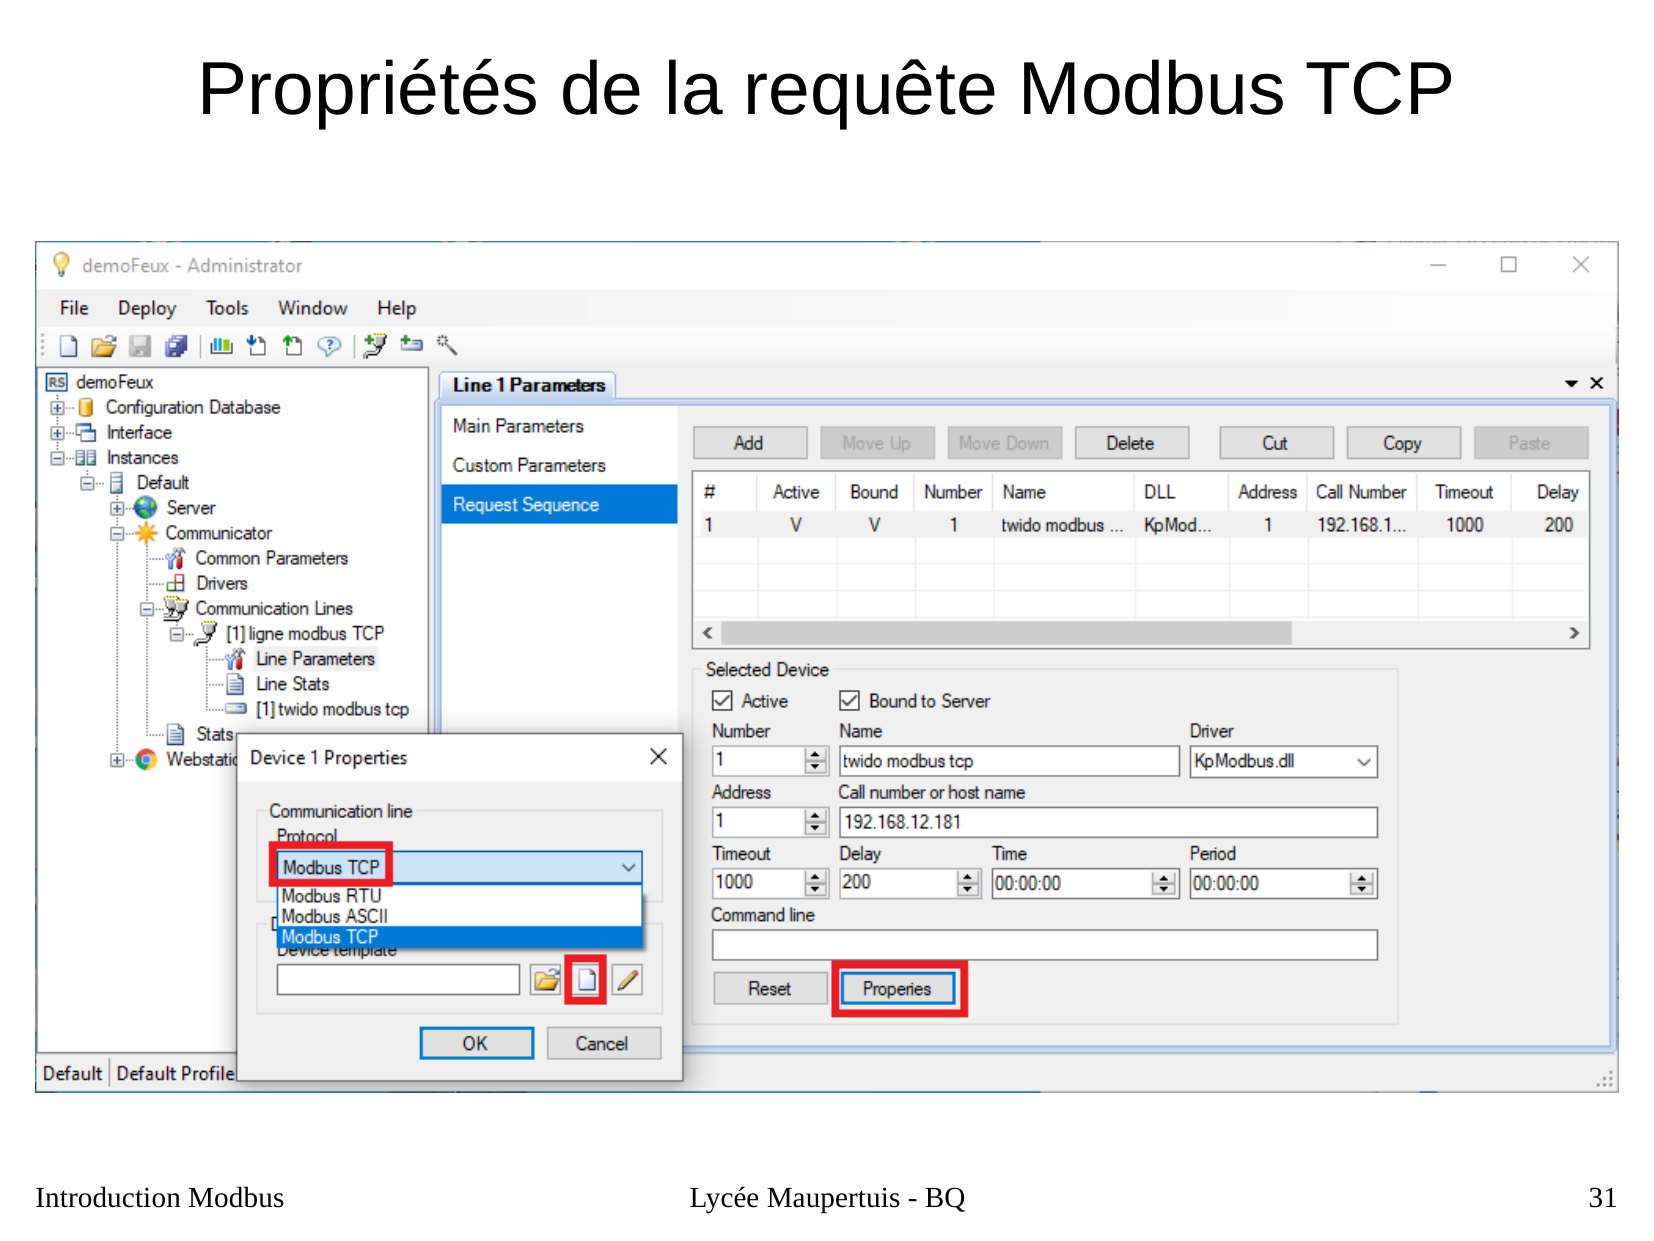

# Propriétés de la requête Modbus TCP
Introduction Modbus
Lycée Maupertuis - BQ
31